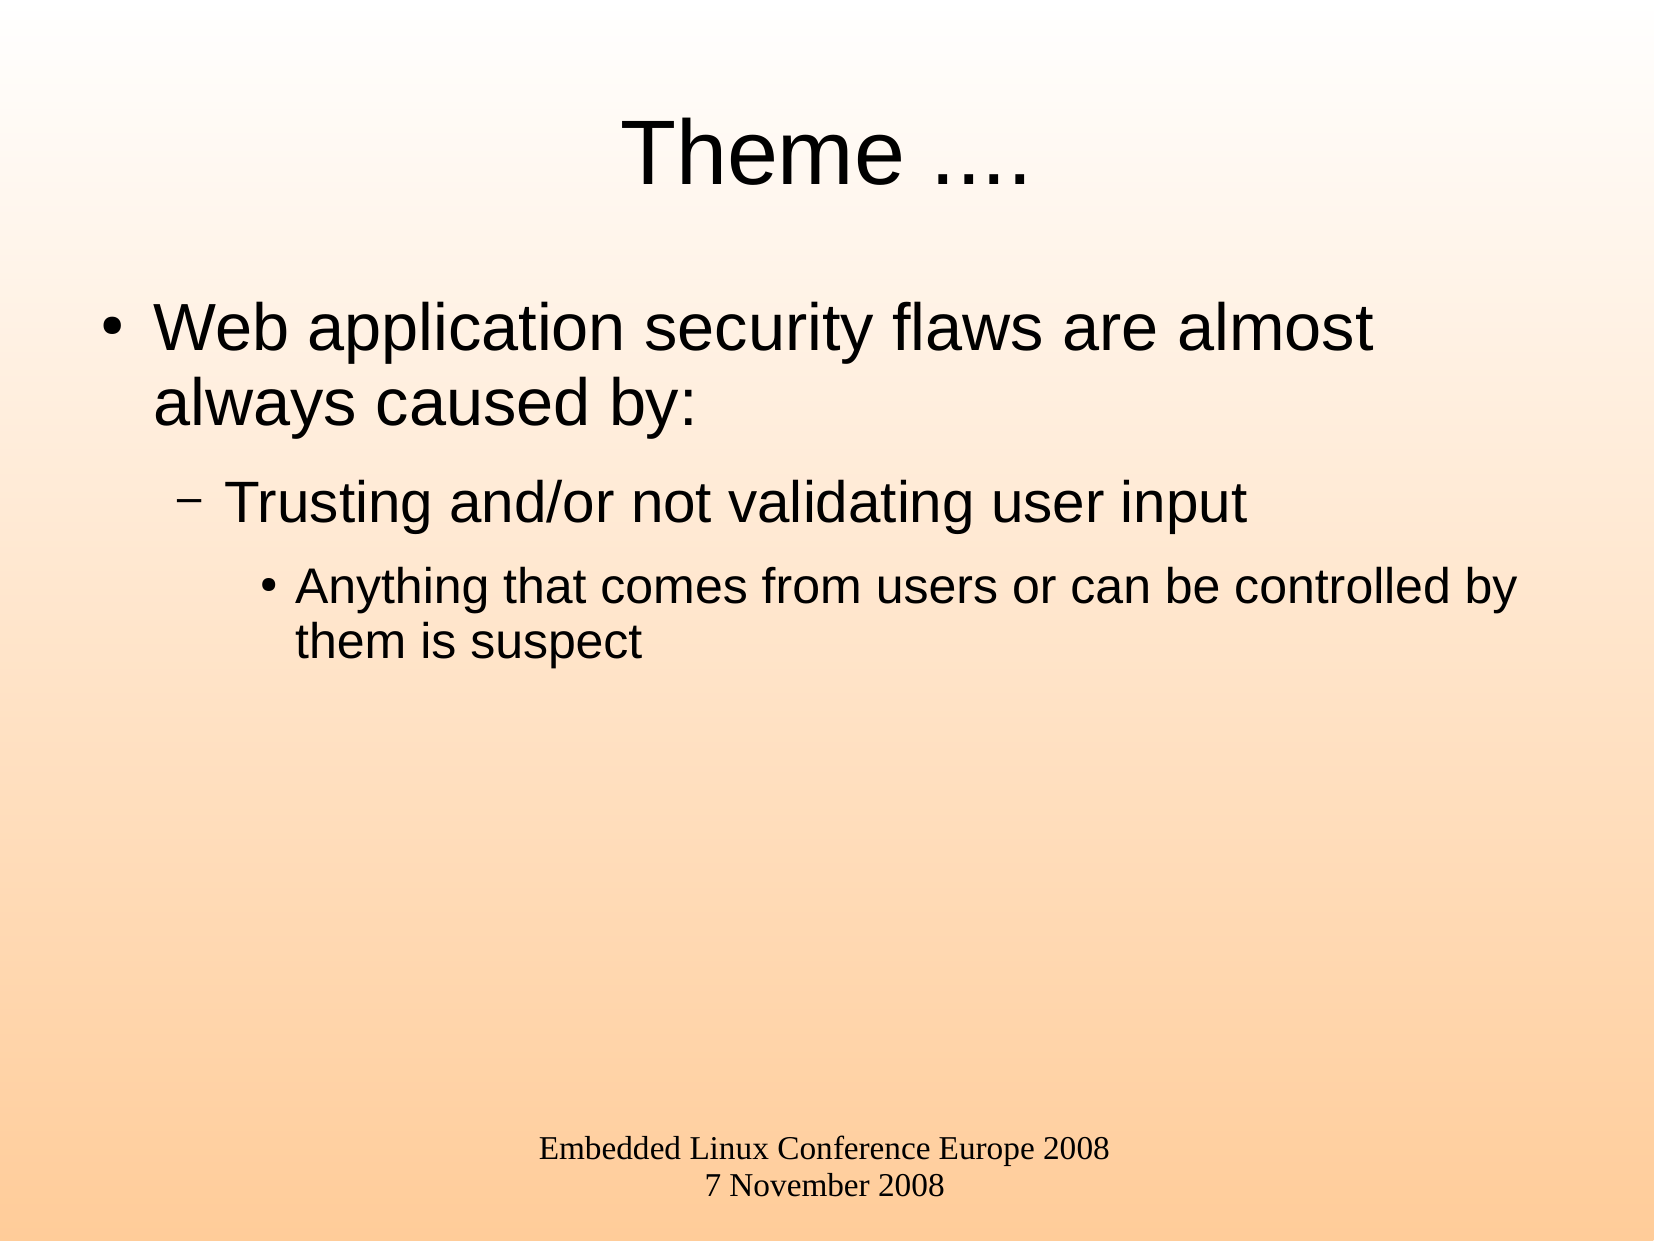

# Theme ....
Web application security flaws are almost always caused by:
Trusting and/or not validating user input
Anything that comes from users or can be controlled by them is suspect
Embedded Linux Conference Europe 2008